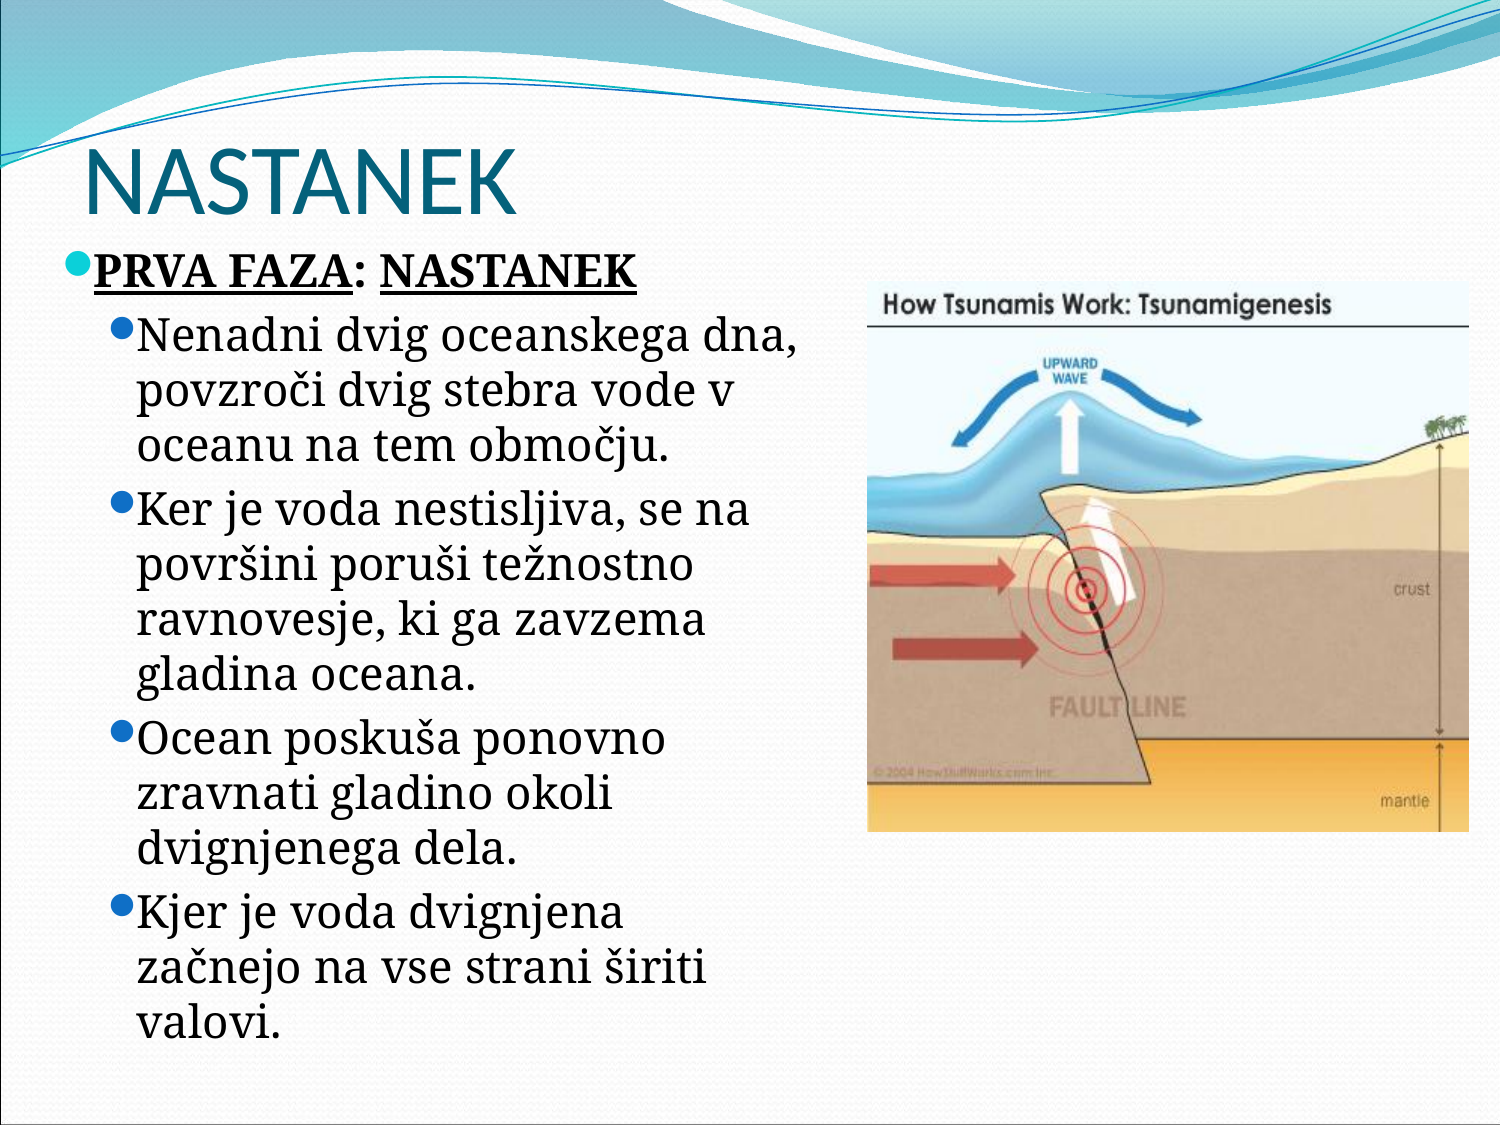

# NASTANEK
PRVA FAZA: NASTANEK
Nenadni dvig oceanskega dna, povzroči dvig stebra vode v oceanu na tem območju.
Ker je voda nestisljiva, se na površini poruši težnostno ravnovesje, ki ga zavzema gladina oceana.
Ocean poskuša ponovno zravnati gladino okoli dvignjenega dela.
Kjer je voda dvignjena začnejo na vse strani širiti valovi.